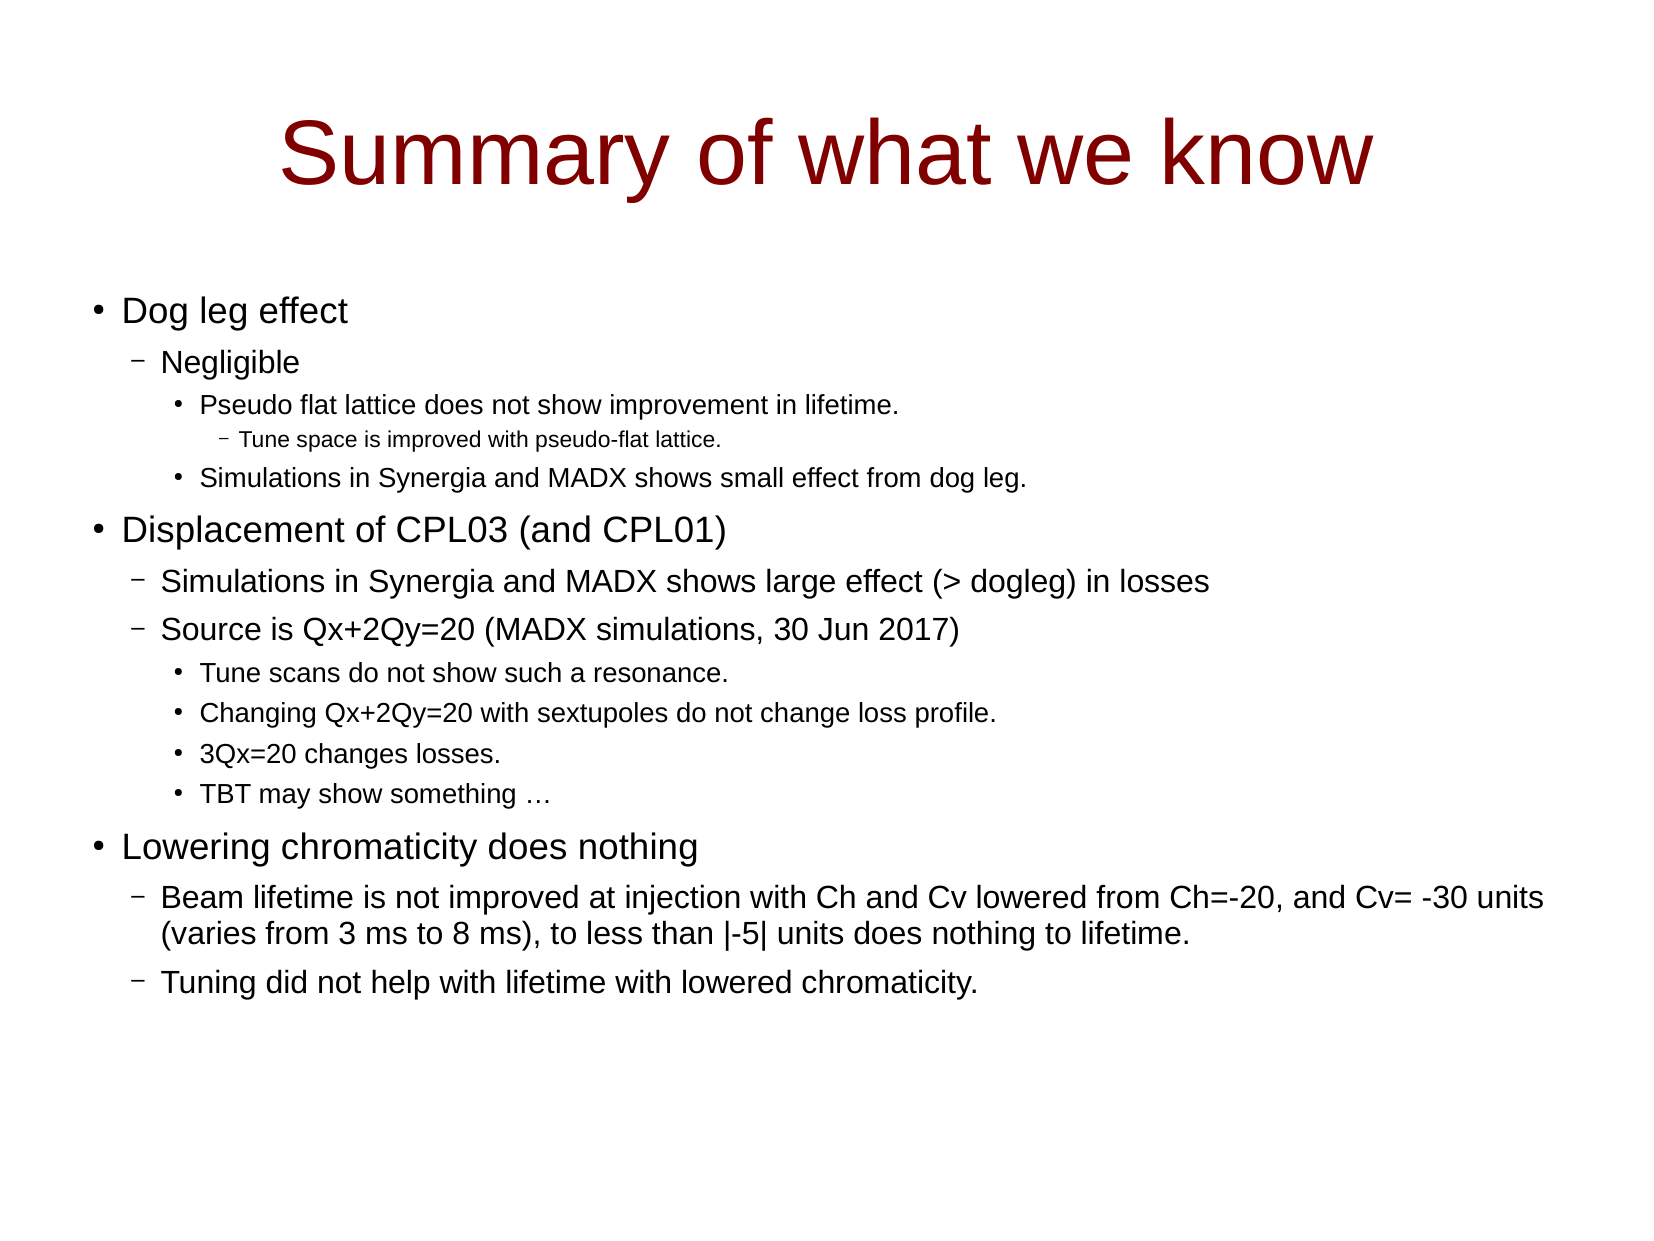

# Summary of what we know
Dog leg effect
Negligible
Pseudo flat lattice does not show improvement in lifetime.
Tune space is improved with pseudo-flat lattice.
Simulations in Synergia and MADX shows small effect from dog leg.
Displacement of CPL03 (and CPL01)
Simulations in Synergia and MADX shows large effect (> dogleg) in losses
Source is Qx+2Qy=20 (MADX simulations, 30 Jun 2017)
Tune scans do not show such a resonance.
Changing Qx+2Qy=20 with sextupoles do not change loss profile.
3Qx=20 changes losses.
TBT may show something …
Lowering chromaticity does nothing
Beam lifetime is not improved at injection with Ch and Cv lowered from Ch=-20, and Cv= -30 units (varies from 3 ms to 8 ms), to less than |-5| units does nothing to lifetime.
Tuning did not help with lifetime with lowered chromaticity.